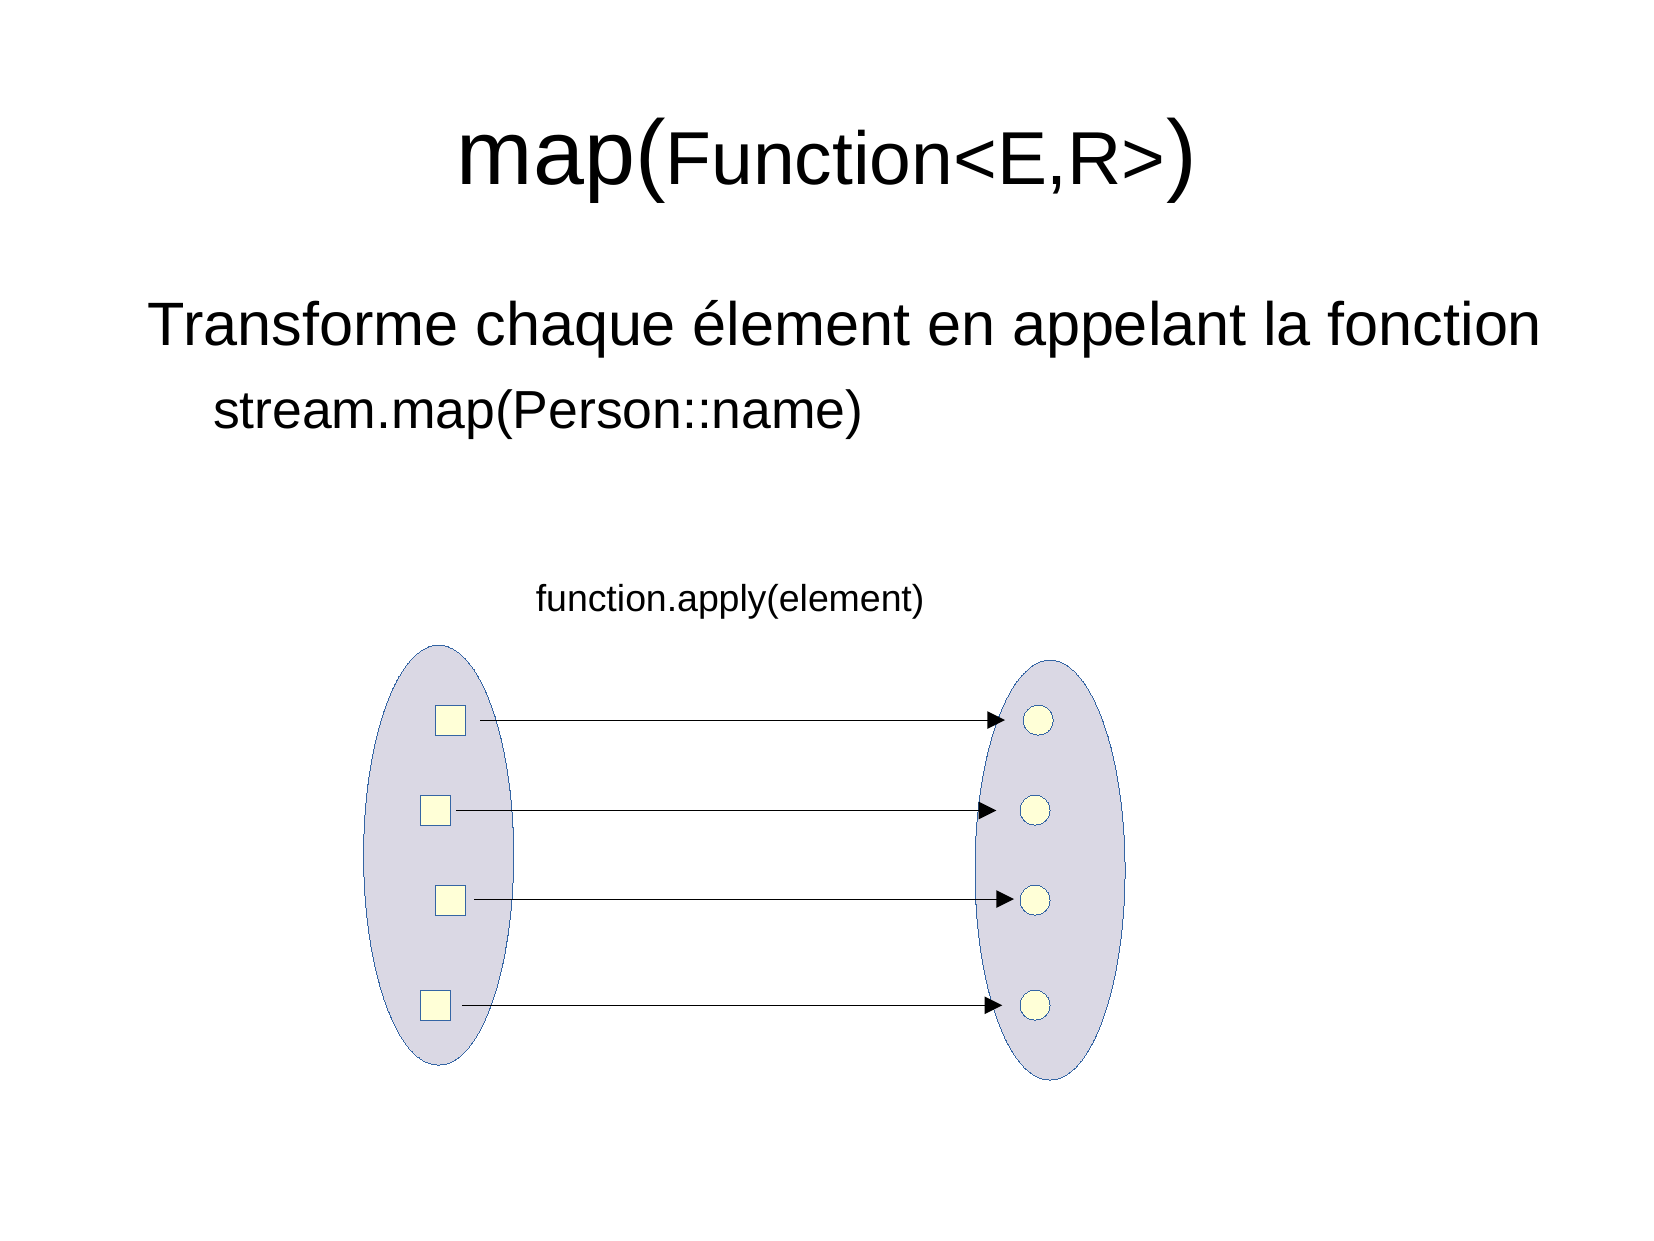

# map(Function<E,R>)
Transforme chaque élement en appelant la fonction
stream.map(Person::name)
function.apply(element)